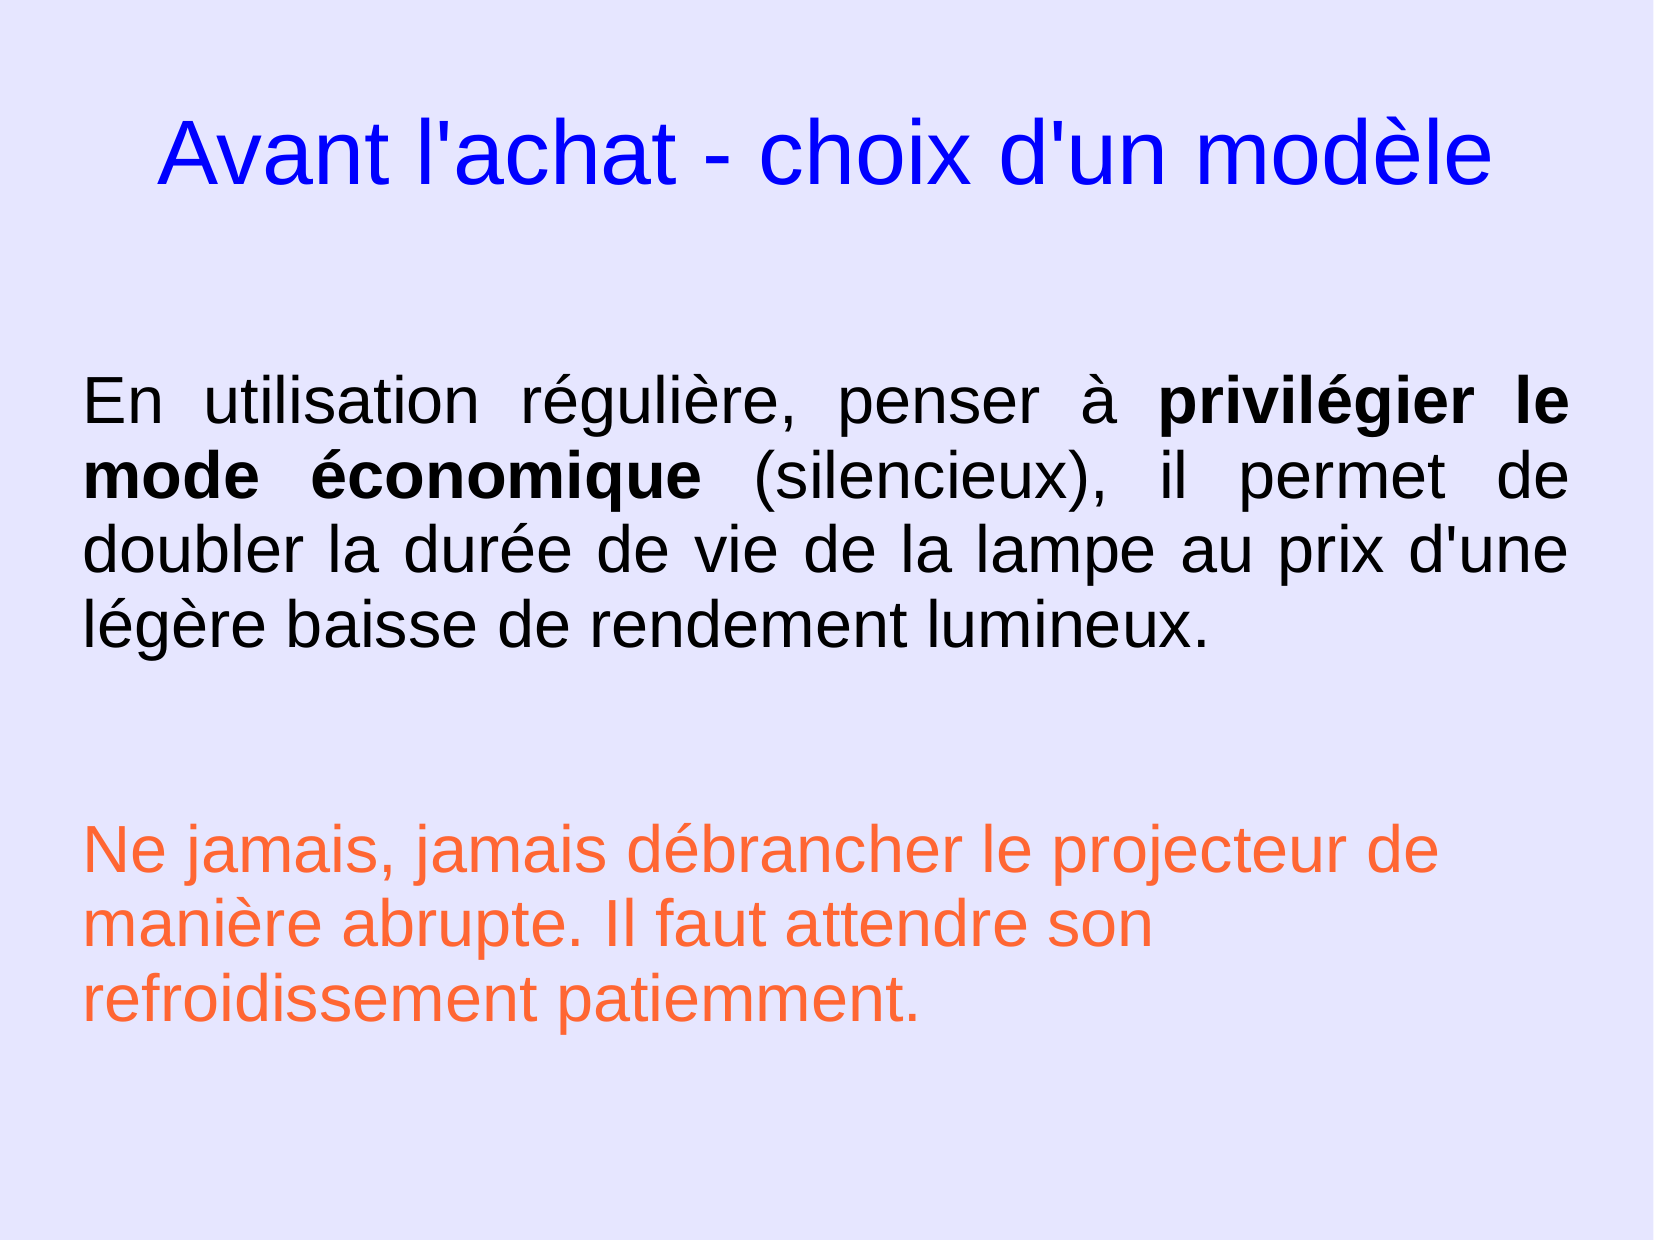

# Avant l'achat - choix d'un modèle
En utilisation régulière, penser à privilégier le mode économique (silencieux), il permet de doubler la durée de vie de la lampe au prix d'une légère baisse de rendement lumineux.
Ne jamais, jamais débrancher le projecteur de manière abrupte. Il faut attendre son refroidissement patiemment.